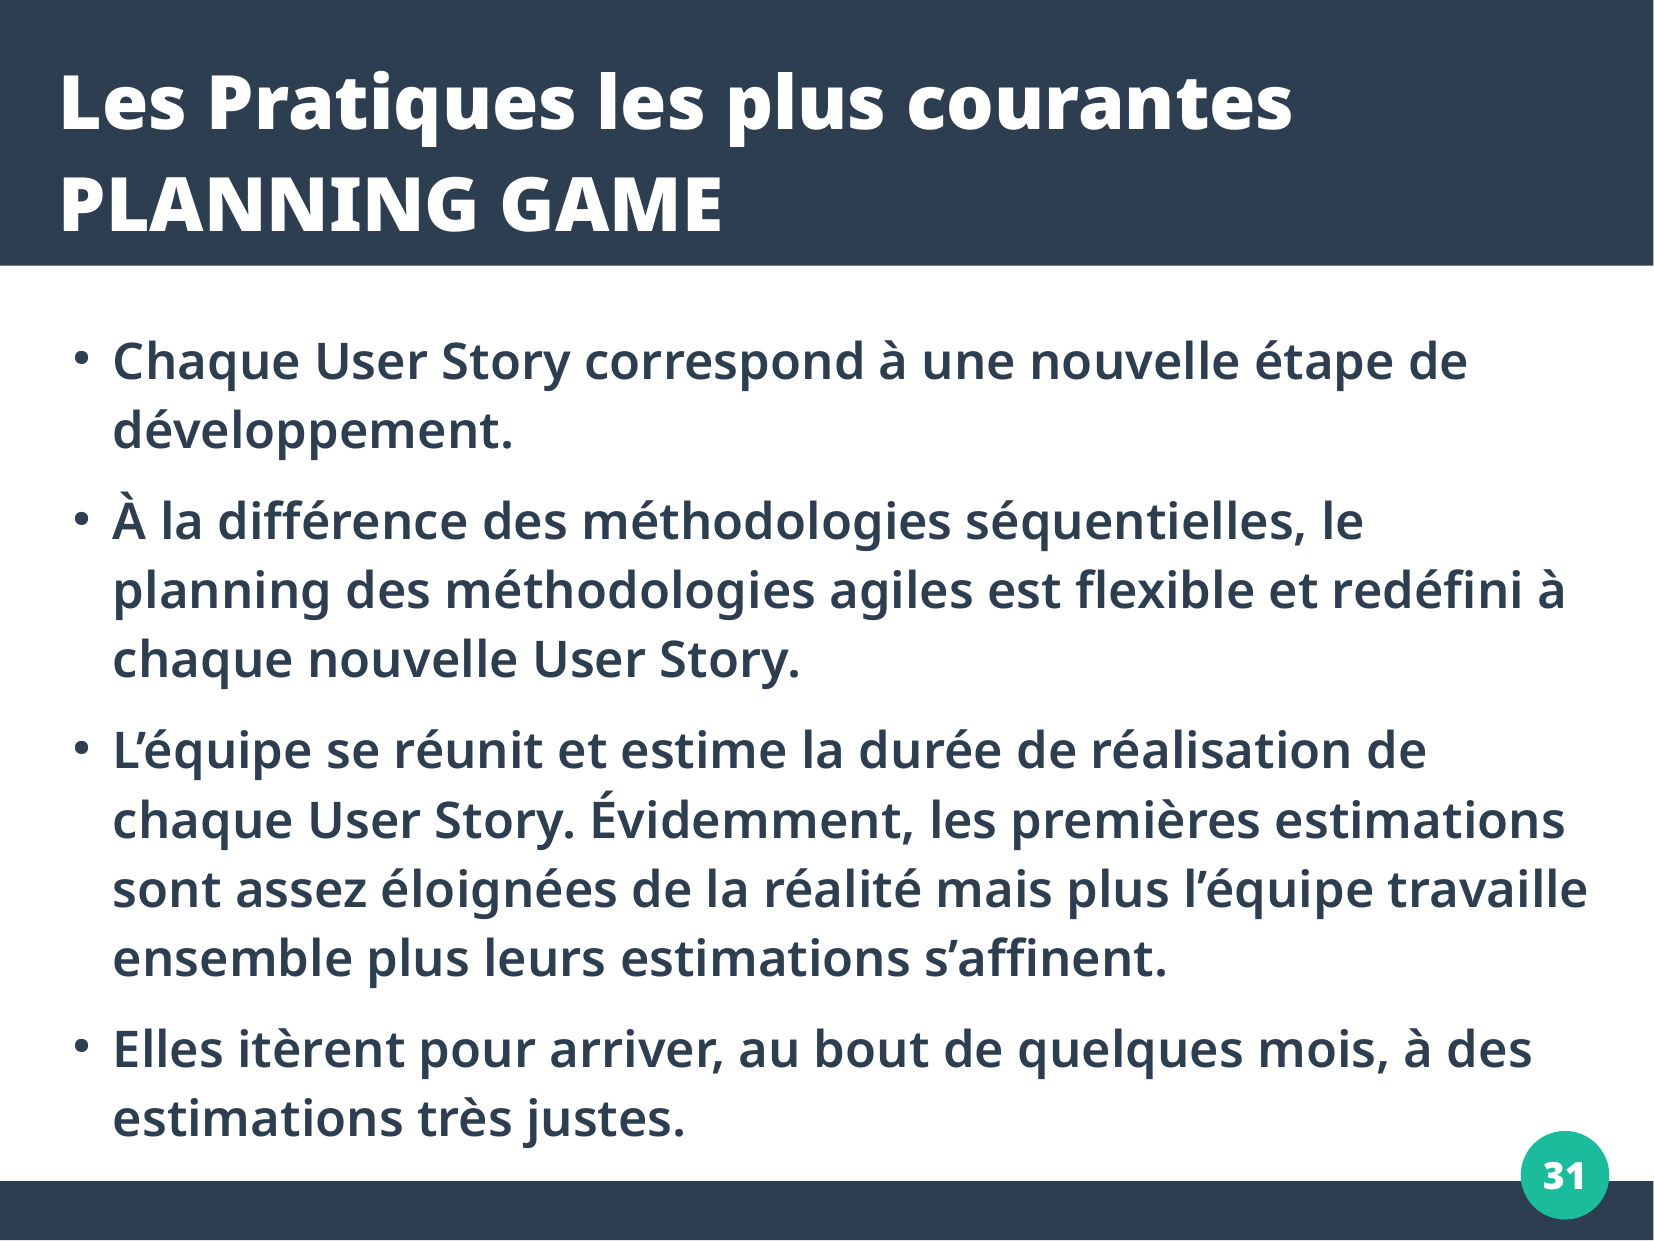

# Les Pratiques les plus courantes PLANNING GAME
Chaque User Story correspond à une nouvelle étape de développement.
À la différence des méthodologies séquentielles, le planning des méthodologies agiles est flexible et redéfini à chaque nouvelle User Story.
L’équipe se réunit et estime la durée de réalisation de chaque User Story. Évidemment, les premières estimations sont assez éloignées de la réalité mais plus l’équipe travaille ensemble plus leurs estimations s’affinent.
Elles itèrent pour arriver, au bout de quelques mois, à des estimations très justes.
31